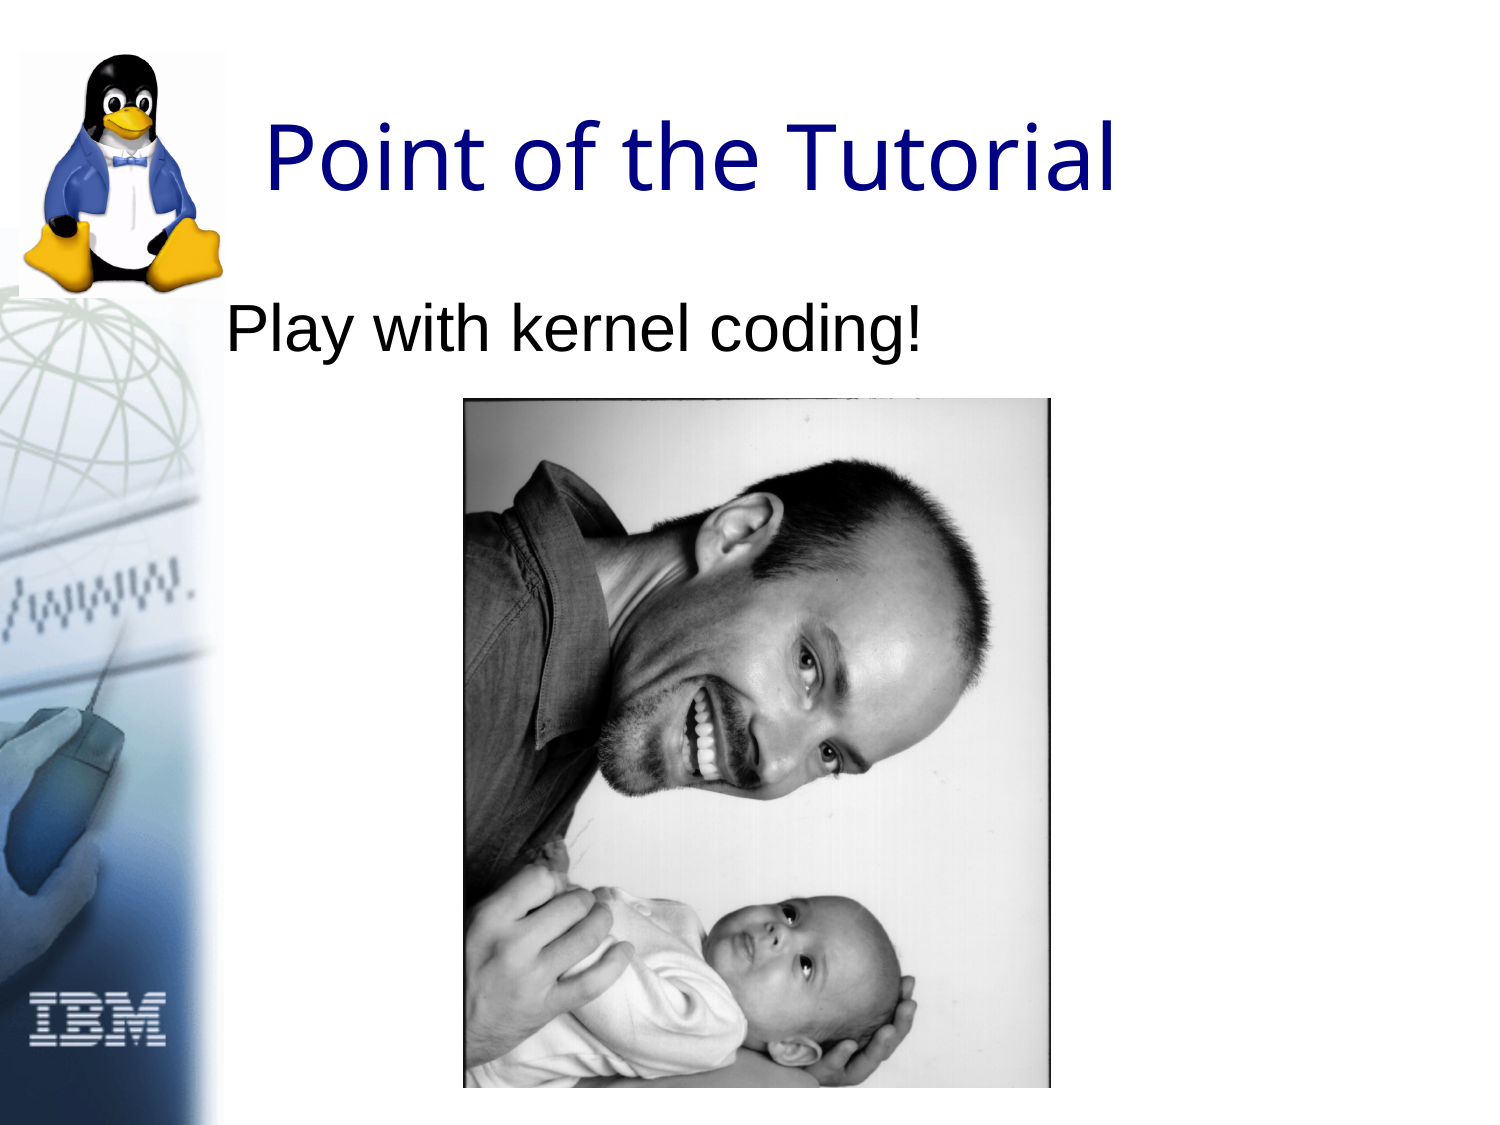

# Point of the Tutorial
Play with kernel coding!